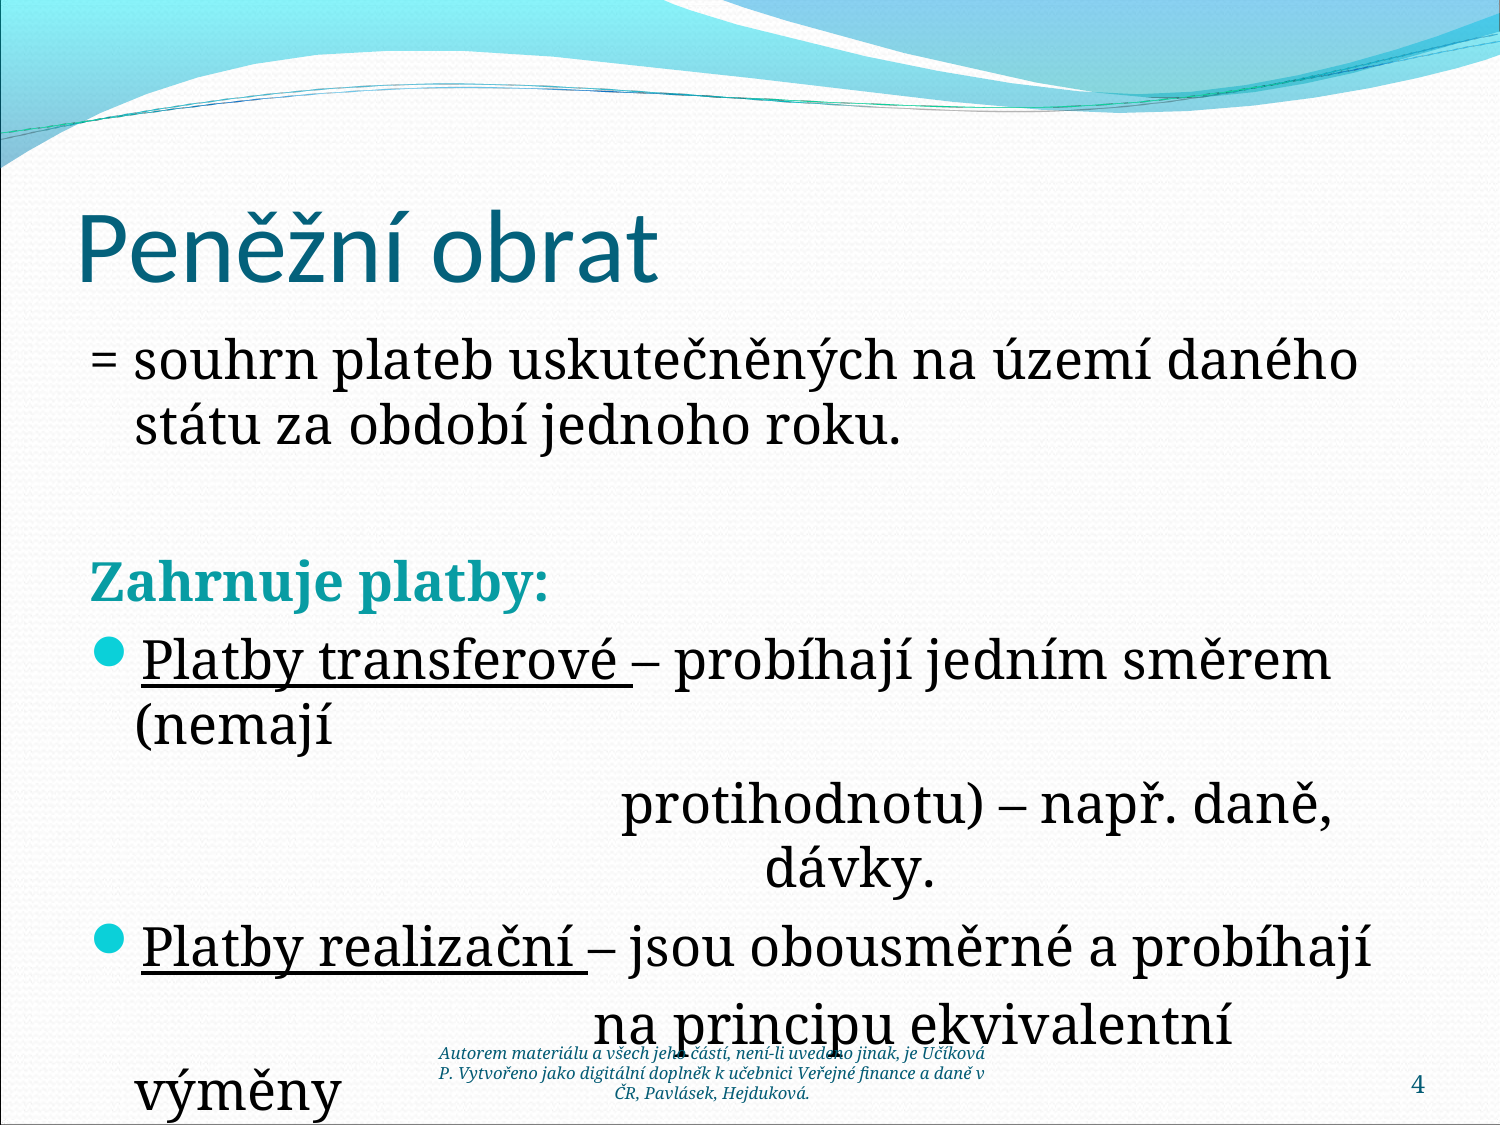

# Peněžní obrat
= souhrn plateb uskutečněných na území daného státu za období jednoho roku.
Zahrnuje platby:
Platby transferové – probíhají jedním směrem (nemají
 protihodnotu) – např. daně, 				 dávky.
Platby realizační – jsou obousměrné a probíhají
 na principu ekvivalentní výměny
 peněz za zboží či služby
Autorem materiálu a všech jeho částí, není-li uvedeno jinak, je Učíková P. Vytvořeno jako digitální doplněk k učebnici Veřejné finance a daně v ČR, Pavlásek, Hejduková.